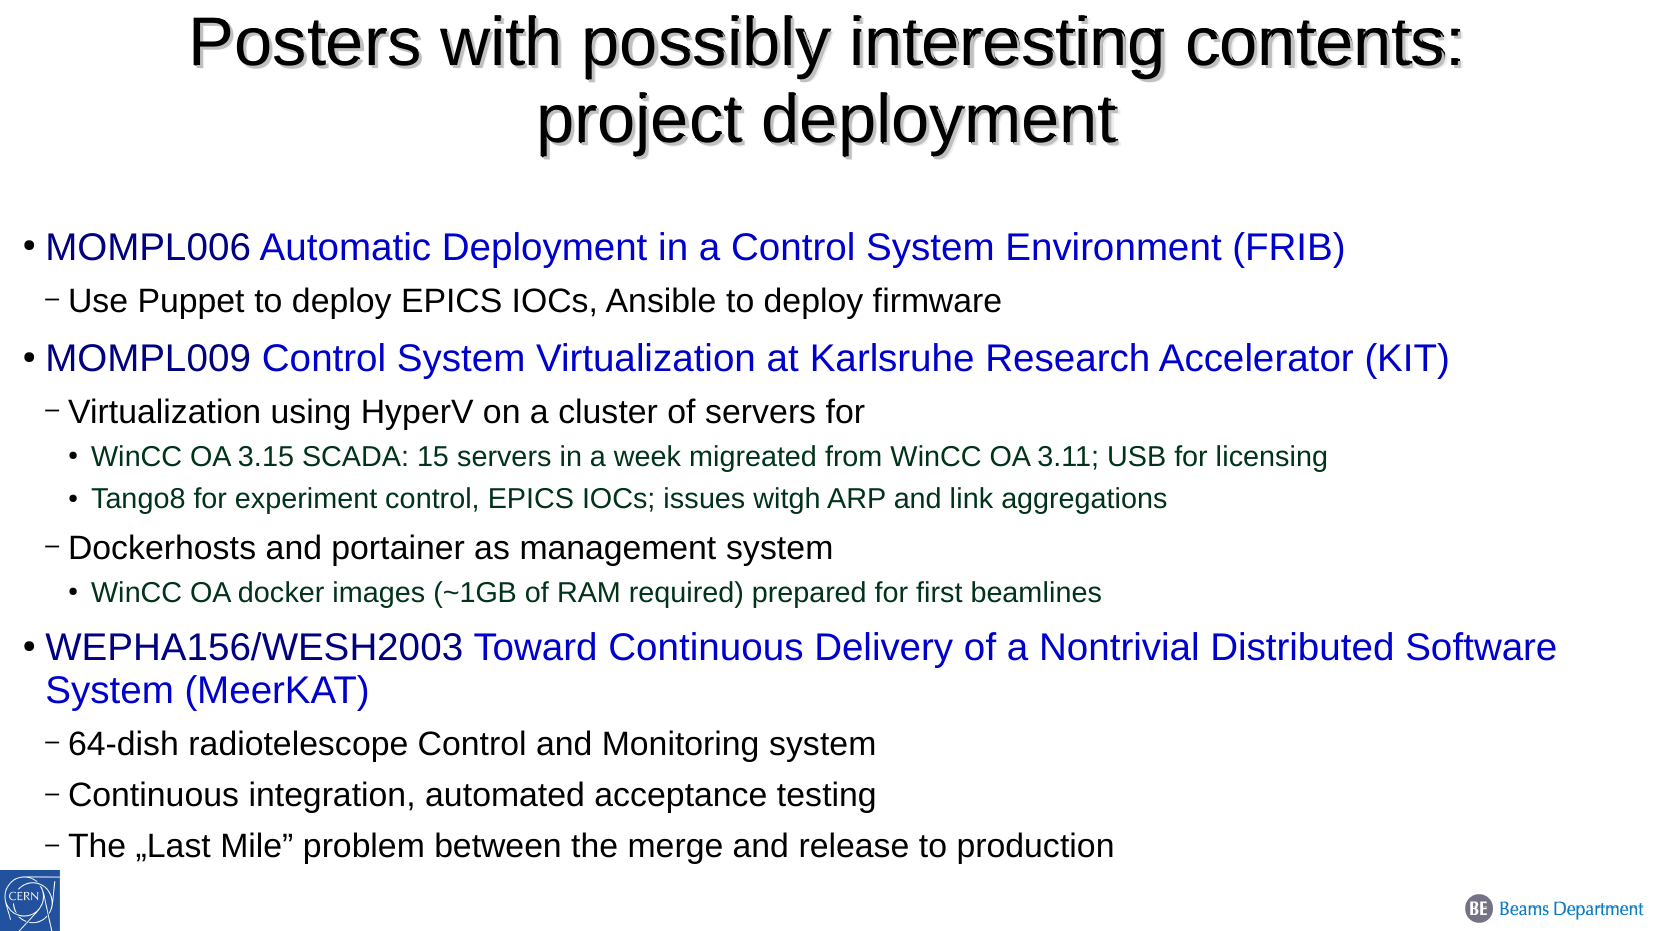

# Posters with possibly interesting contents: project deployment
MOMPL006 Automatic Deployment in a Control System Environment (FRIB)
Use Puppet to deploy EPICS IOCs, Ansible to deploy firmware
MOMPL009 Control System Virtualization at Karlsruhe Research Accelerator (KIT)
Virtualization using HyperV on a cluster of servers for
WinCC OA 3.15 SCADA: 15 servers in a week migreated from WinCC OA 3.11; USB for licensing
Tango8 for experiment control, EPICS IOCs; issues witgh ARP and link aggregations
Dockerhosts and portainer as management system
WinCC OA docker images (~1GB of RAM required) prepared for first beamlines
WEPHA156/WESH2003 Toward Continuous Delivery of a Nontrivial Distributed Software System (MeerKAT)
64-dish radiotelescope Control and Monitoring system
Continuous integration, automated acceptance testing
The „Last Mile” problem between the merge and release to production